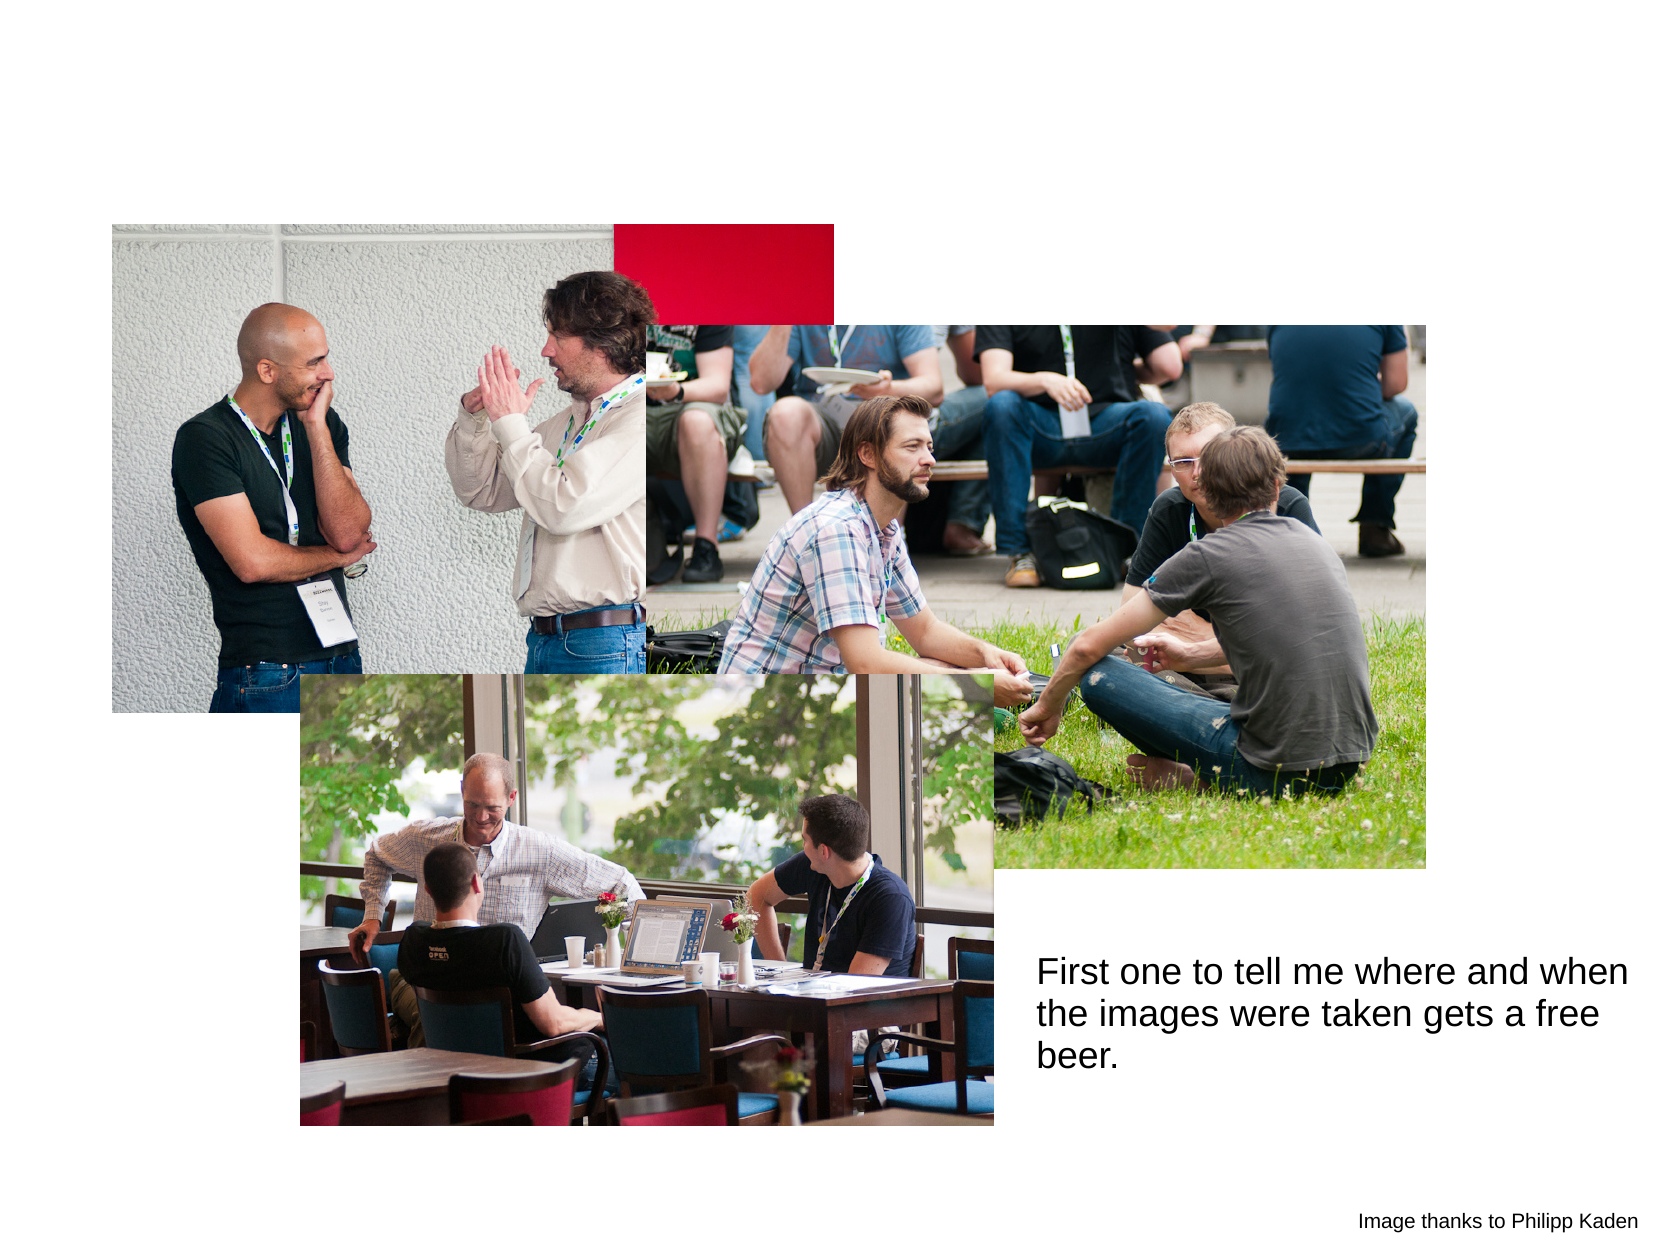

First one to tell me where and when
the images were taken gets a free
beer.
Image thanks to Philipp Kaden